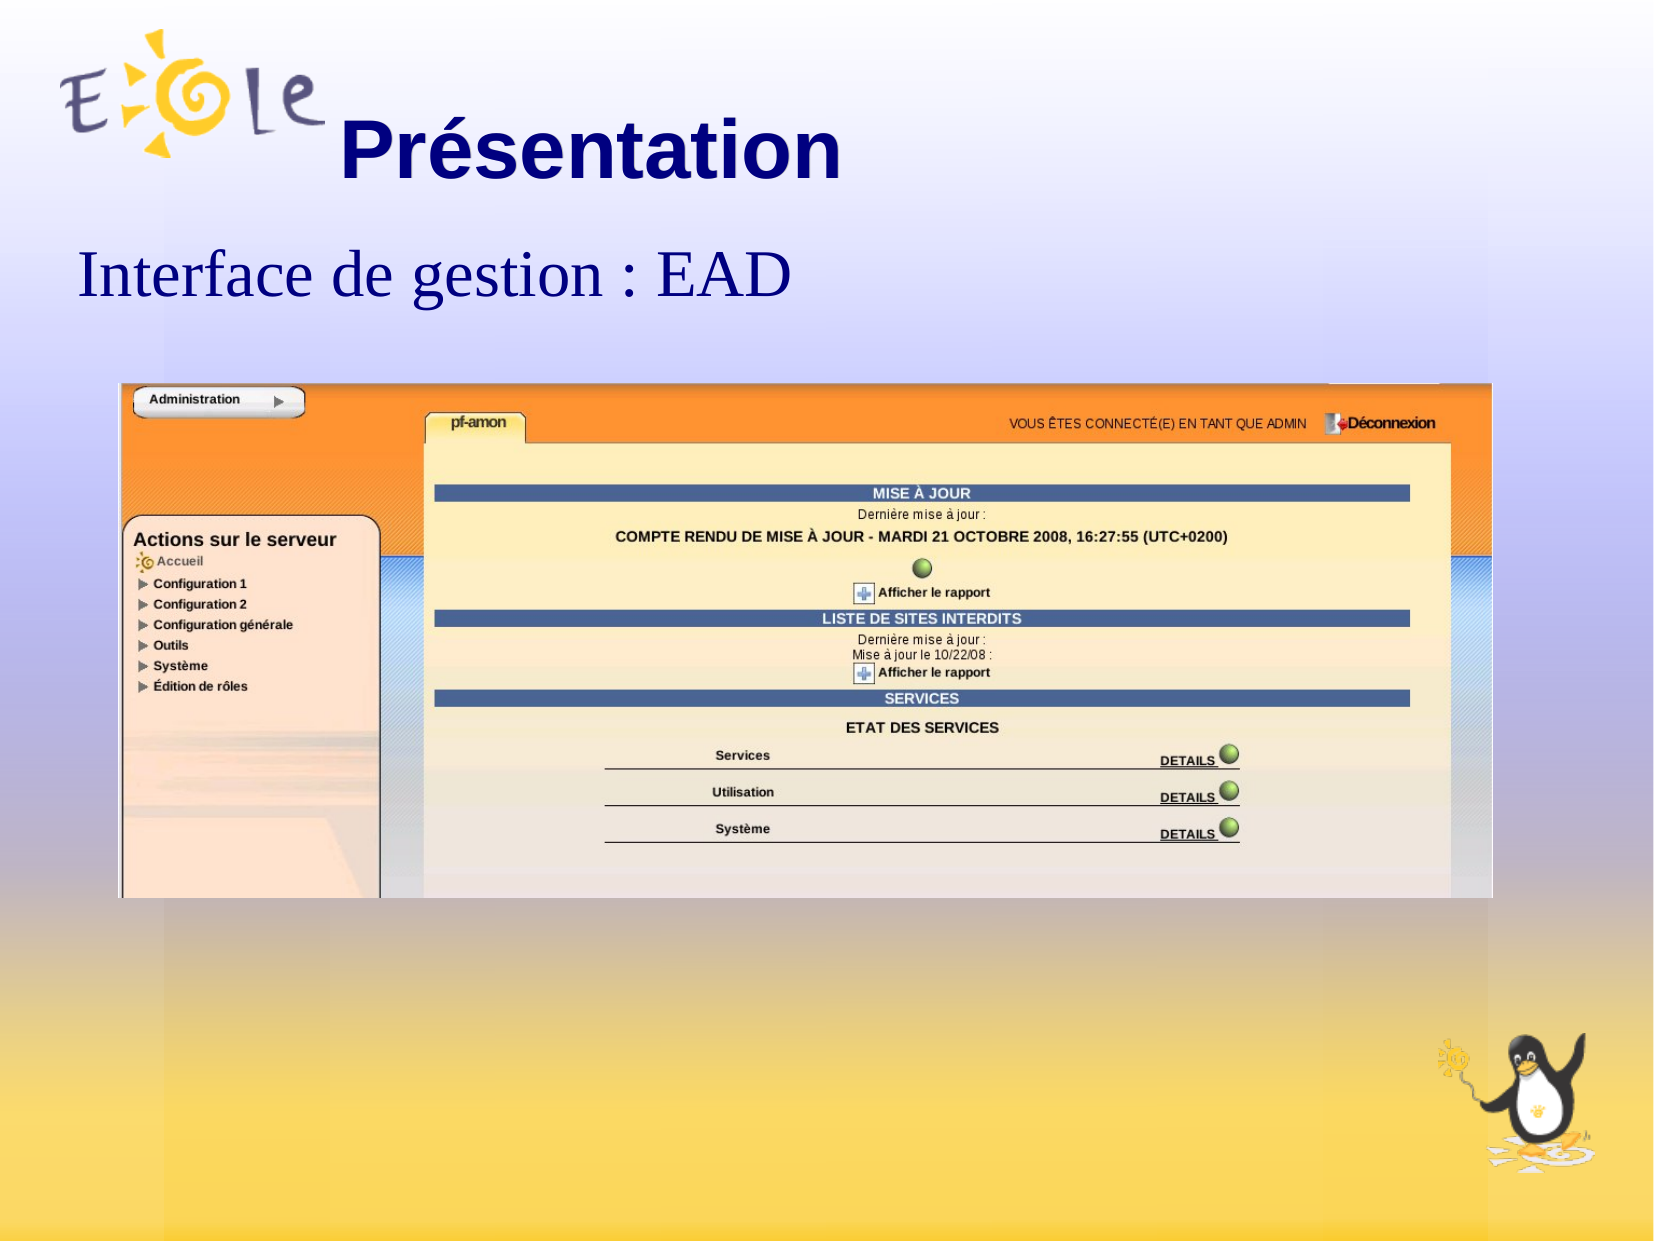

Présentation
# Interface de gestion : EAD